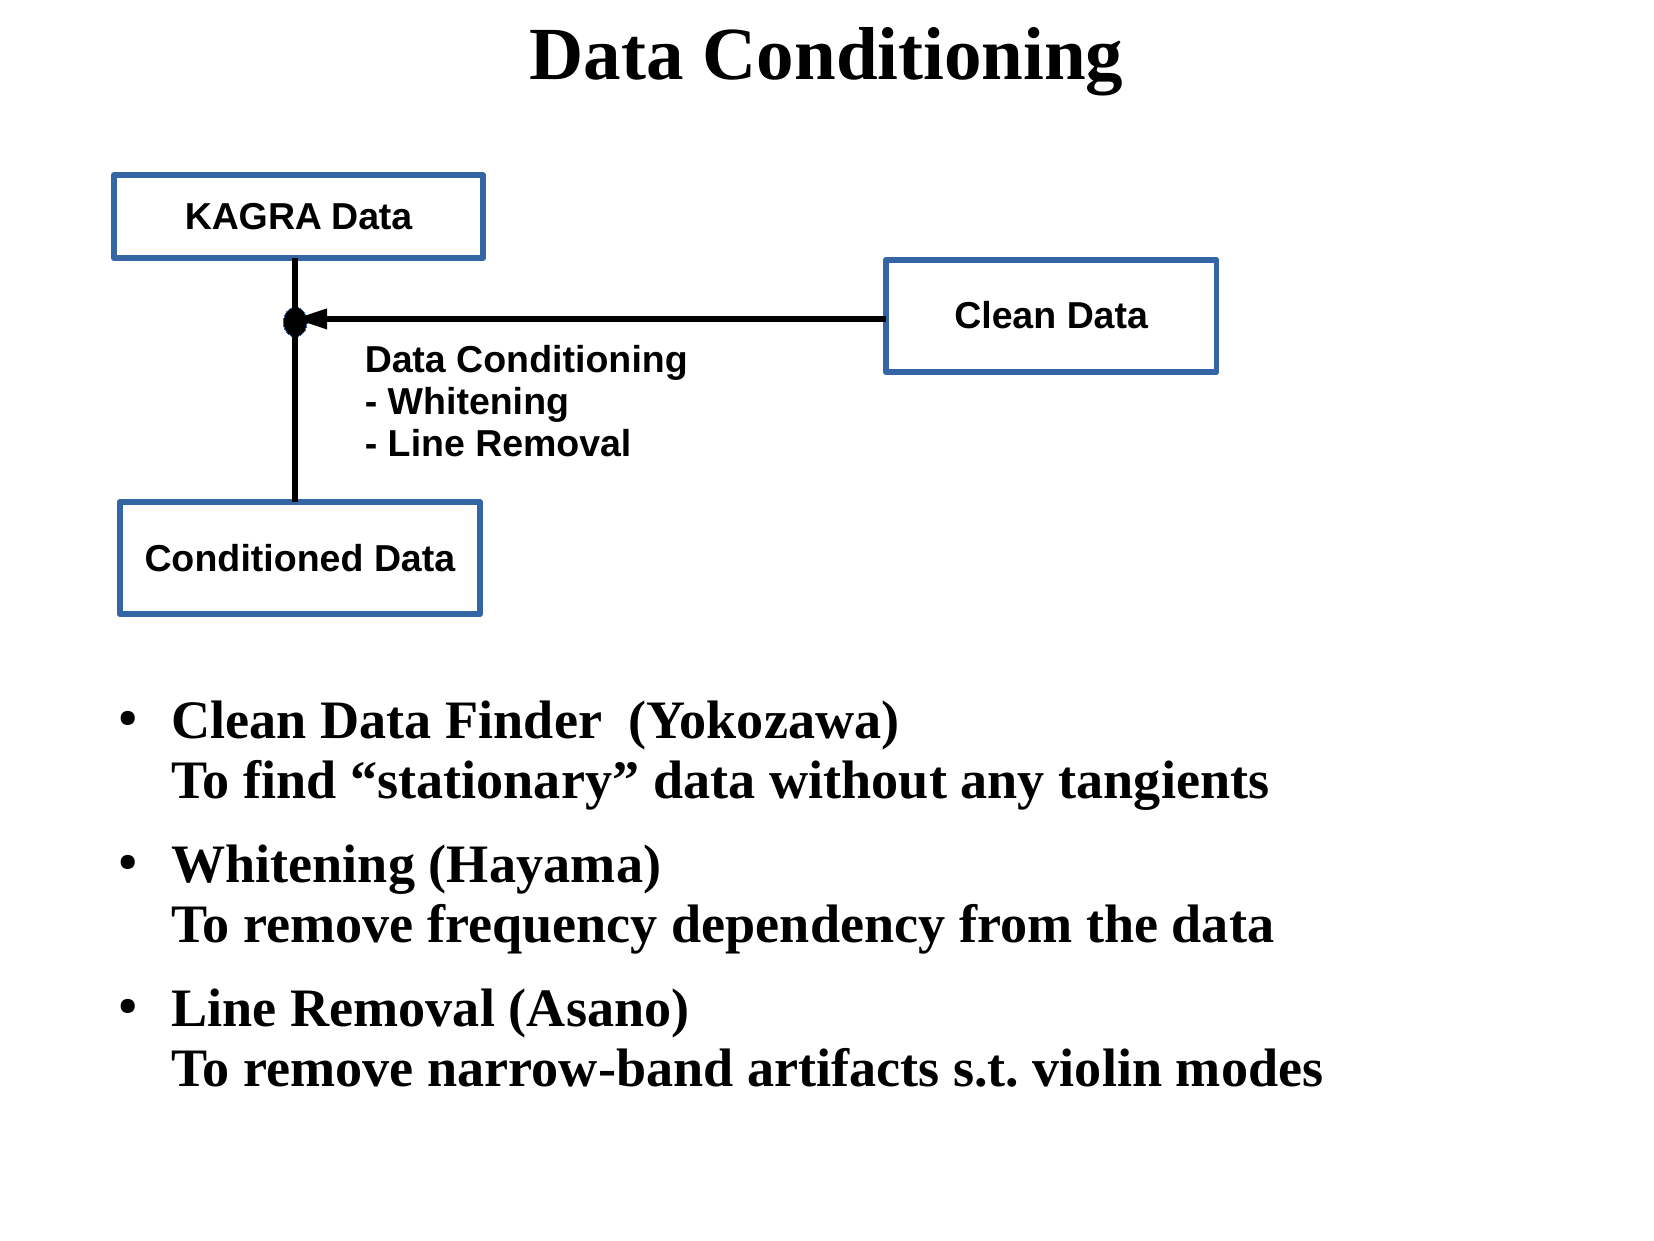

# Data Conditioning
KAGRA Data
Clean Data
Data Conditioning
- Whitening
- Line Removal
Conditioned Data
Clean Data Finder (Yokozawa)
To find “stationary” data without any tangients
Whitening (Hayama)
To remove frequency dependency from the data
Line Removal (Asano)
To remove narrow-band artifacts s.t. violin modes